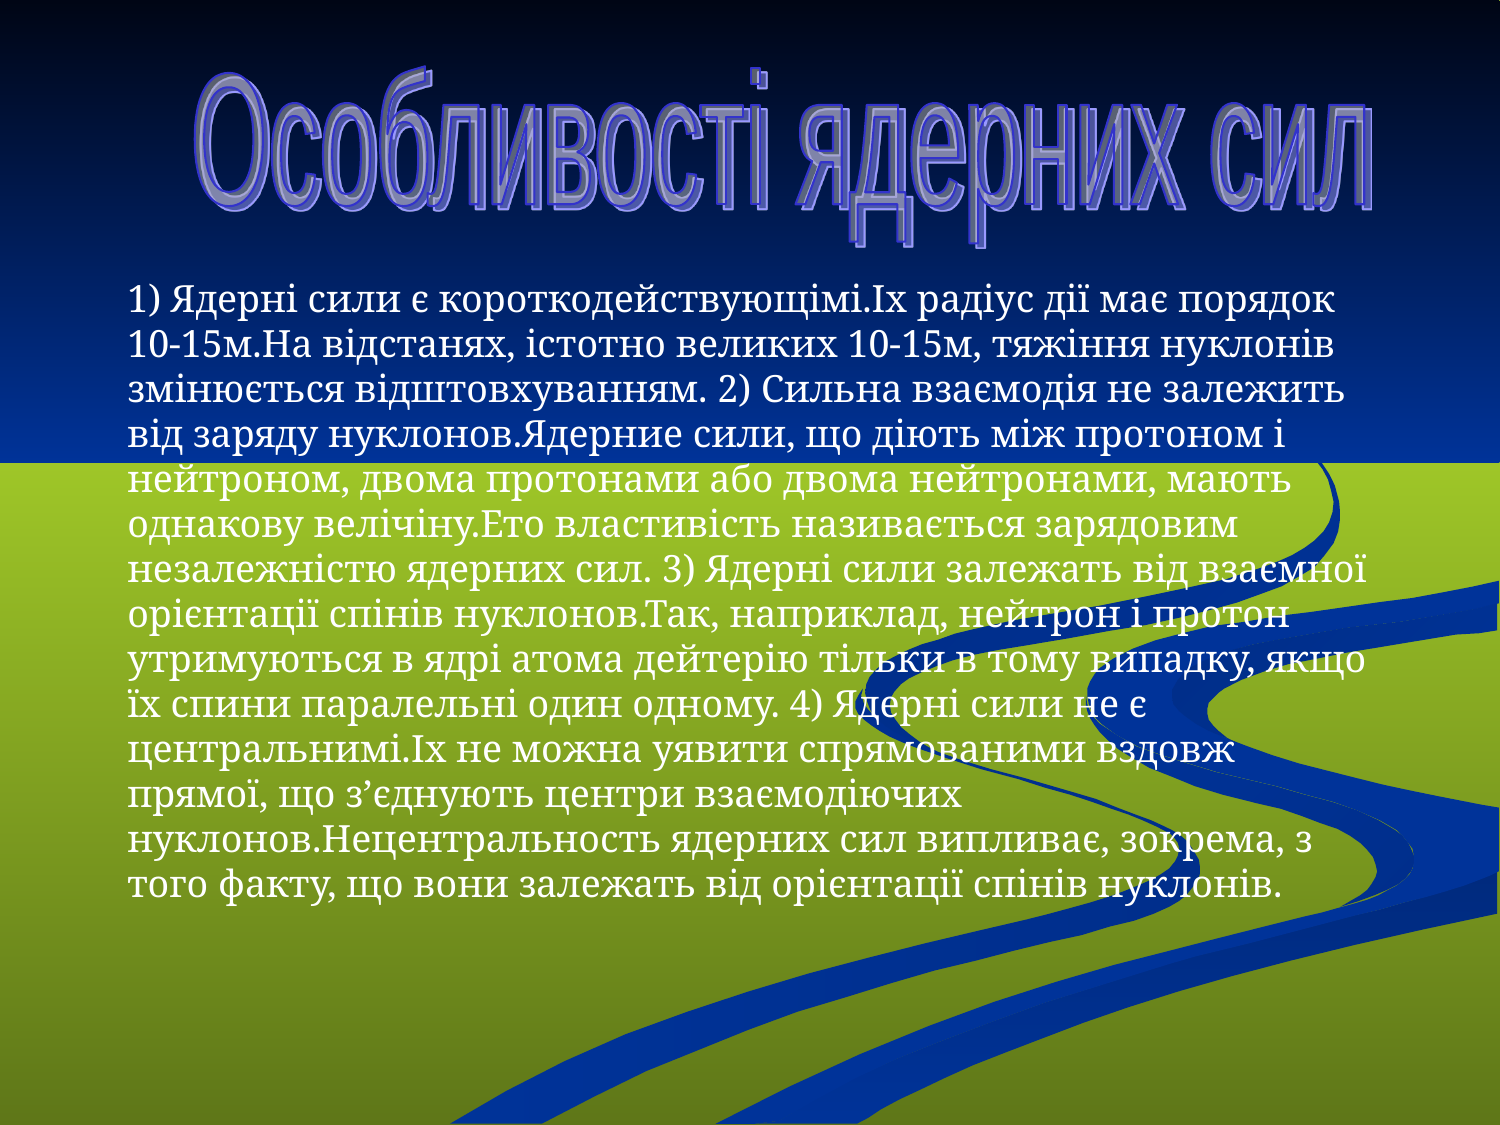

Особливості ядерних сил
1) Ядерні сили є короткодействующімі.Іх радіус дії має порядок 10-15м.На відстанях, істотно великих 10-15м, тяжіння нуклонів змінюється відштовхуванням. 2) Сильна взаємодія не залежить від заряду нуклонов.Ядерние сили, що діють між протоном і нейтроном, двома протонами або двома нейтронами, мають однакову велічіну.Ето властивість називається зарядовим незалежністю ядерних сил. 3) Ядерні сили залежать від взаємної орієнтації спінів нуклонов.Так, наприклад, нейтрон і протон утримуються в ядрі атома дейтерію тільки в тому випадку, якщо їх спини паралельні один одному. 4) Ядерні сили не є центральнимі.Іх не можна уявити спрямованими вздовж прямої, що з’єднують центри взаємодіючих нуклонов.Нецентральность ядерних сил випливає, зокрема, з того факту, що вони залежать від орієнтації спінів нуклонів.